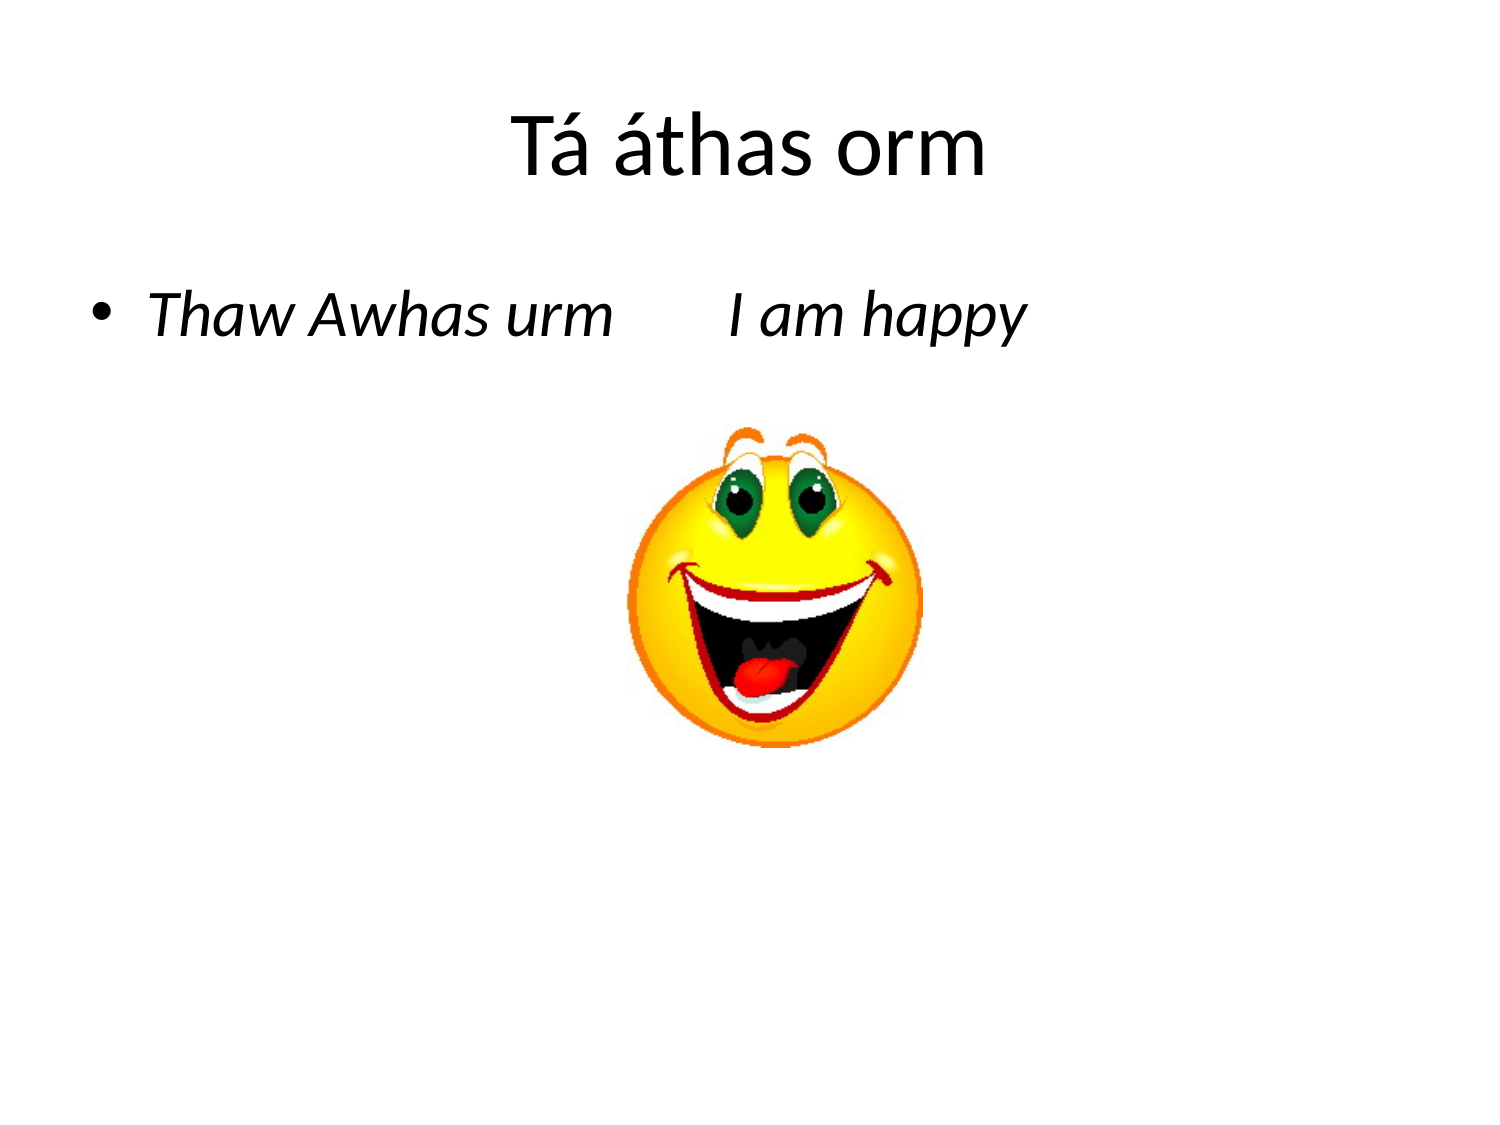

# Tá áthas orm
Thaw Awhas urm		I am happy